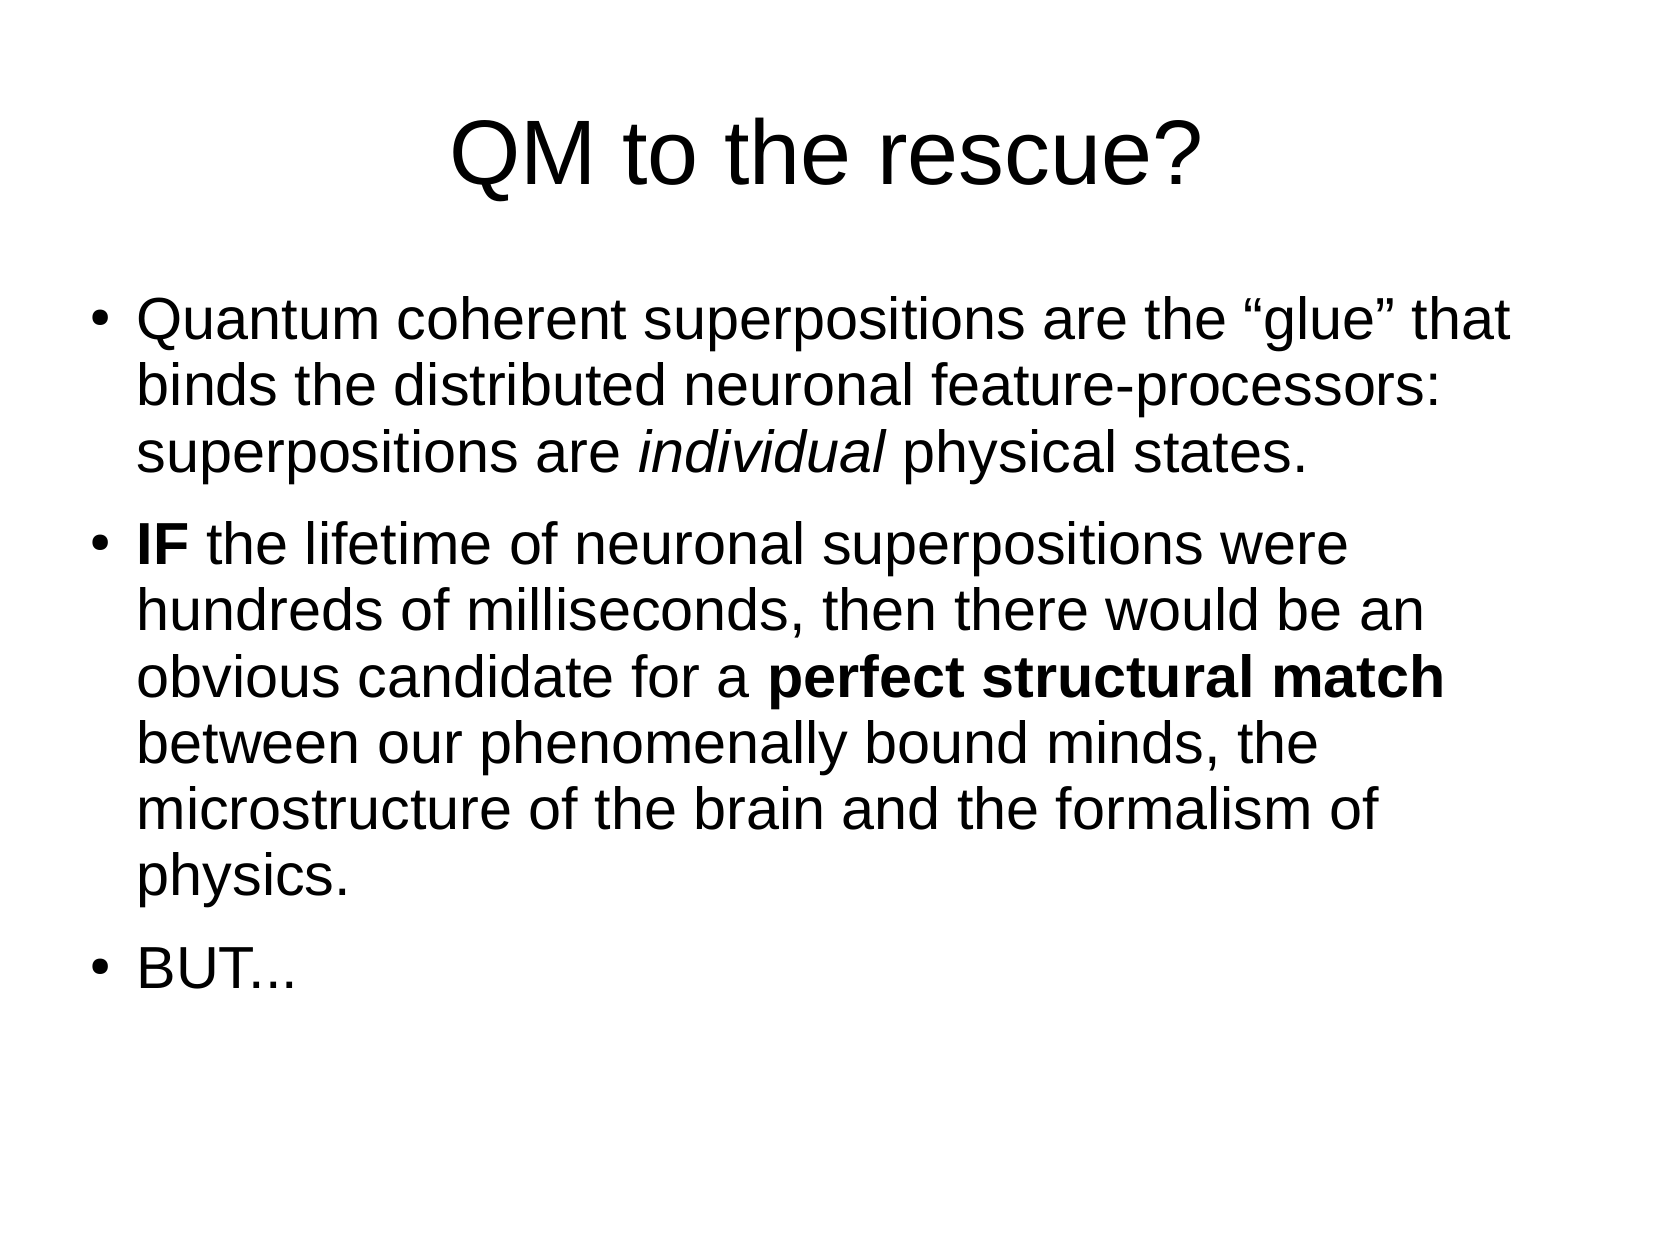

# QM to the rescue?
Quantum coherent superpositions are the “glue” that binds the distributed neuronal feature-processors: superpositions are individual physical states.
IF the lifetime of neuronal superpositions were hundreds of milliseconds, then there would be an obvious candidate for a perfect structural match between our phenomenally bound minds, the microstructure of the brain and the formalism of physics.
BUT...